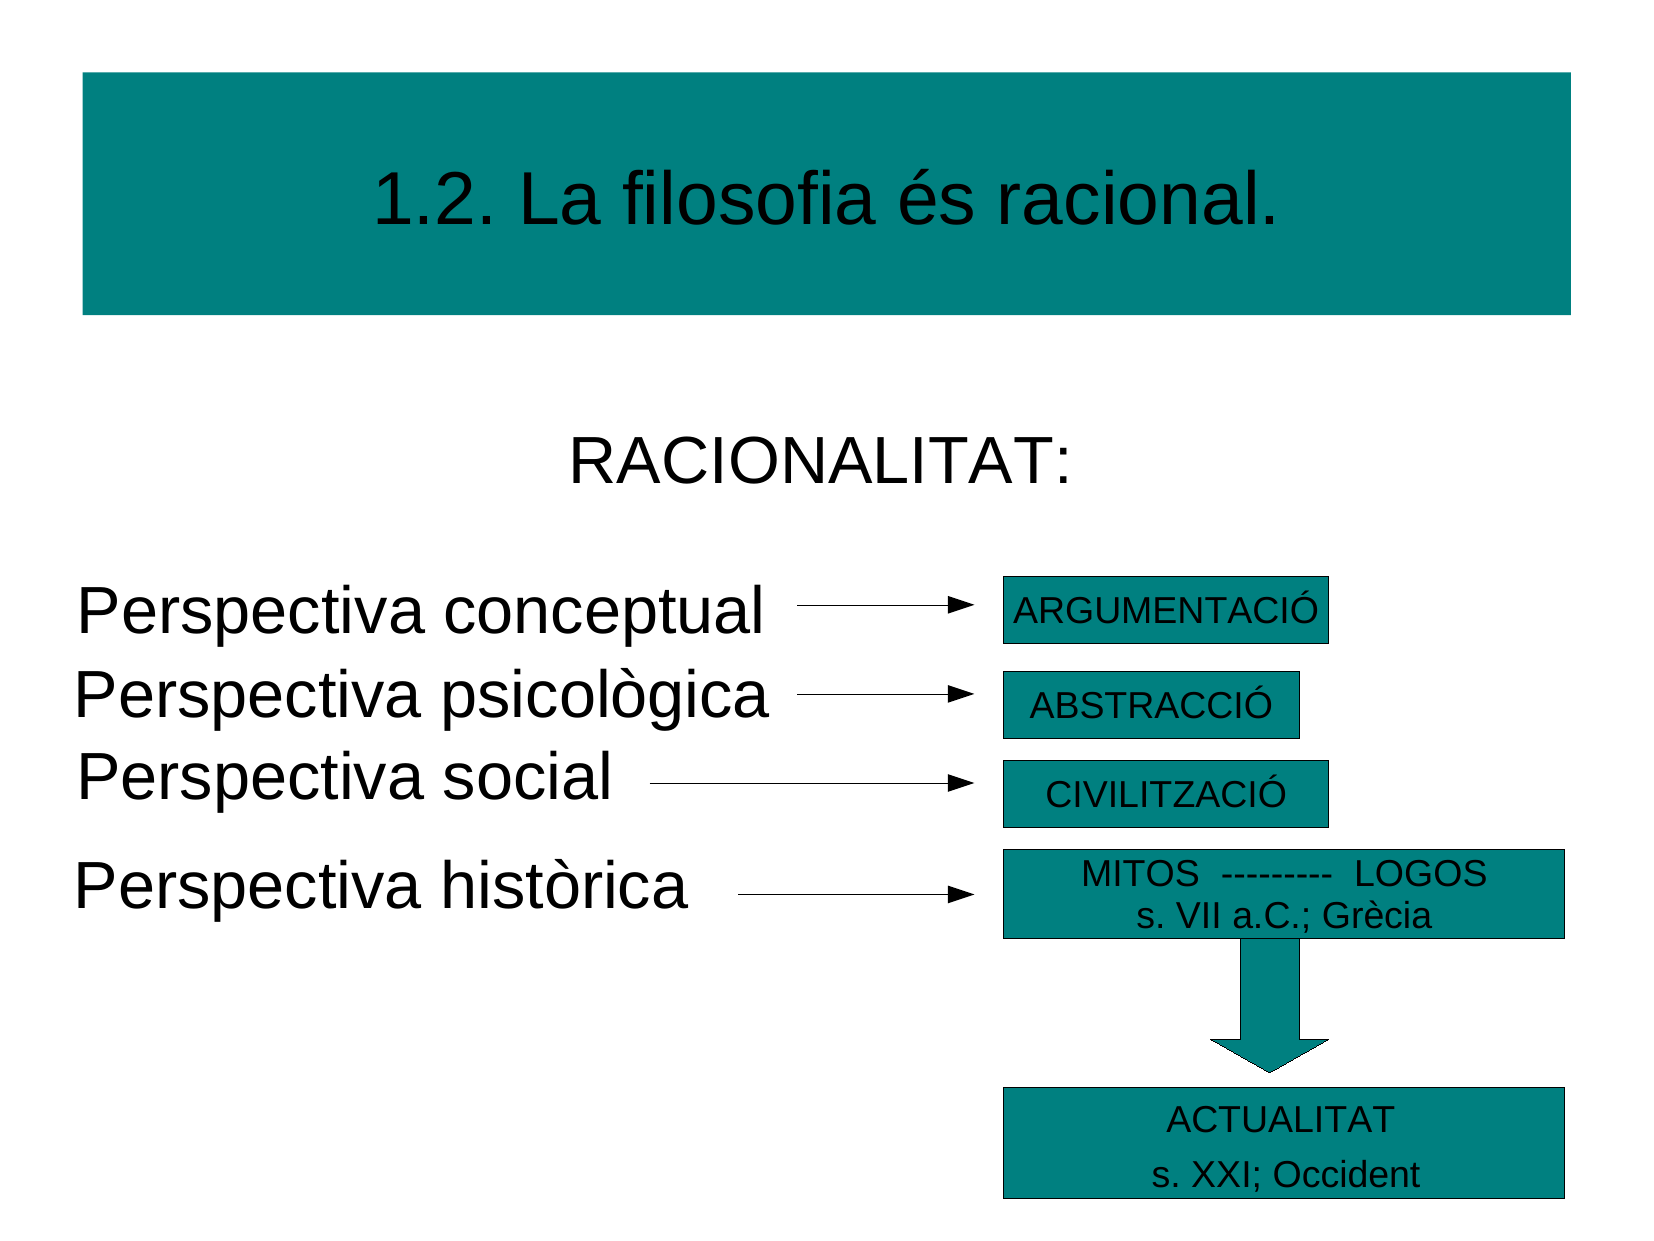

1.2. La filosofia és racional.
# RACIONALITAT:
Perspectiva conceptual
ARGUMENTACIÓ
Perspectiva psicològica
ABSTRACCIÓ
Perspectiva social
CIVILITZACIÓ
Perspectiva històrica
MITOS --------- LOGOS
s. VII a.C.; Grècia
ACTUALITAT
s. XXI; Occident